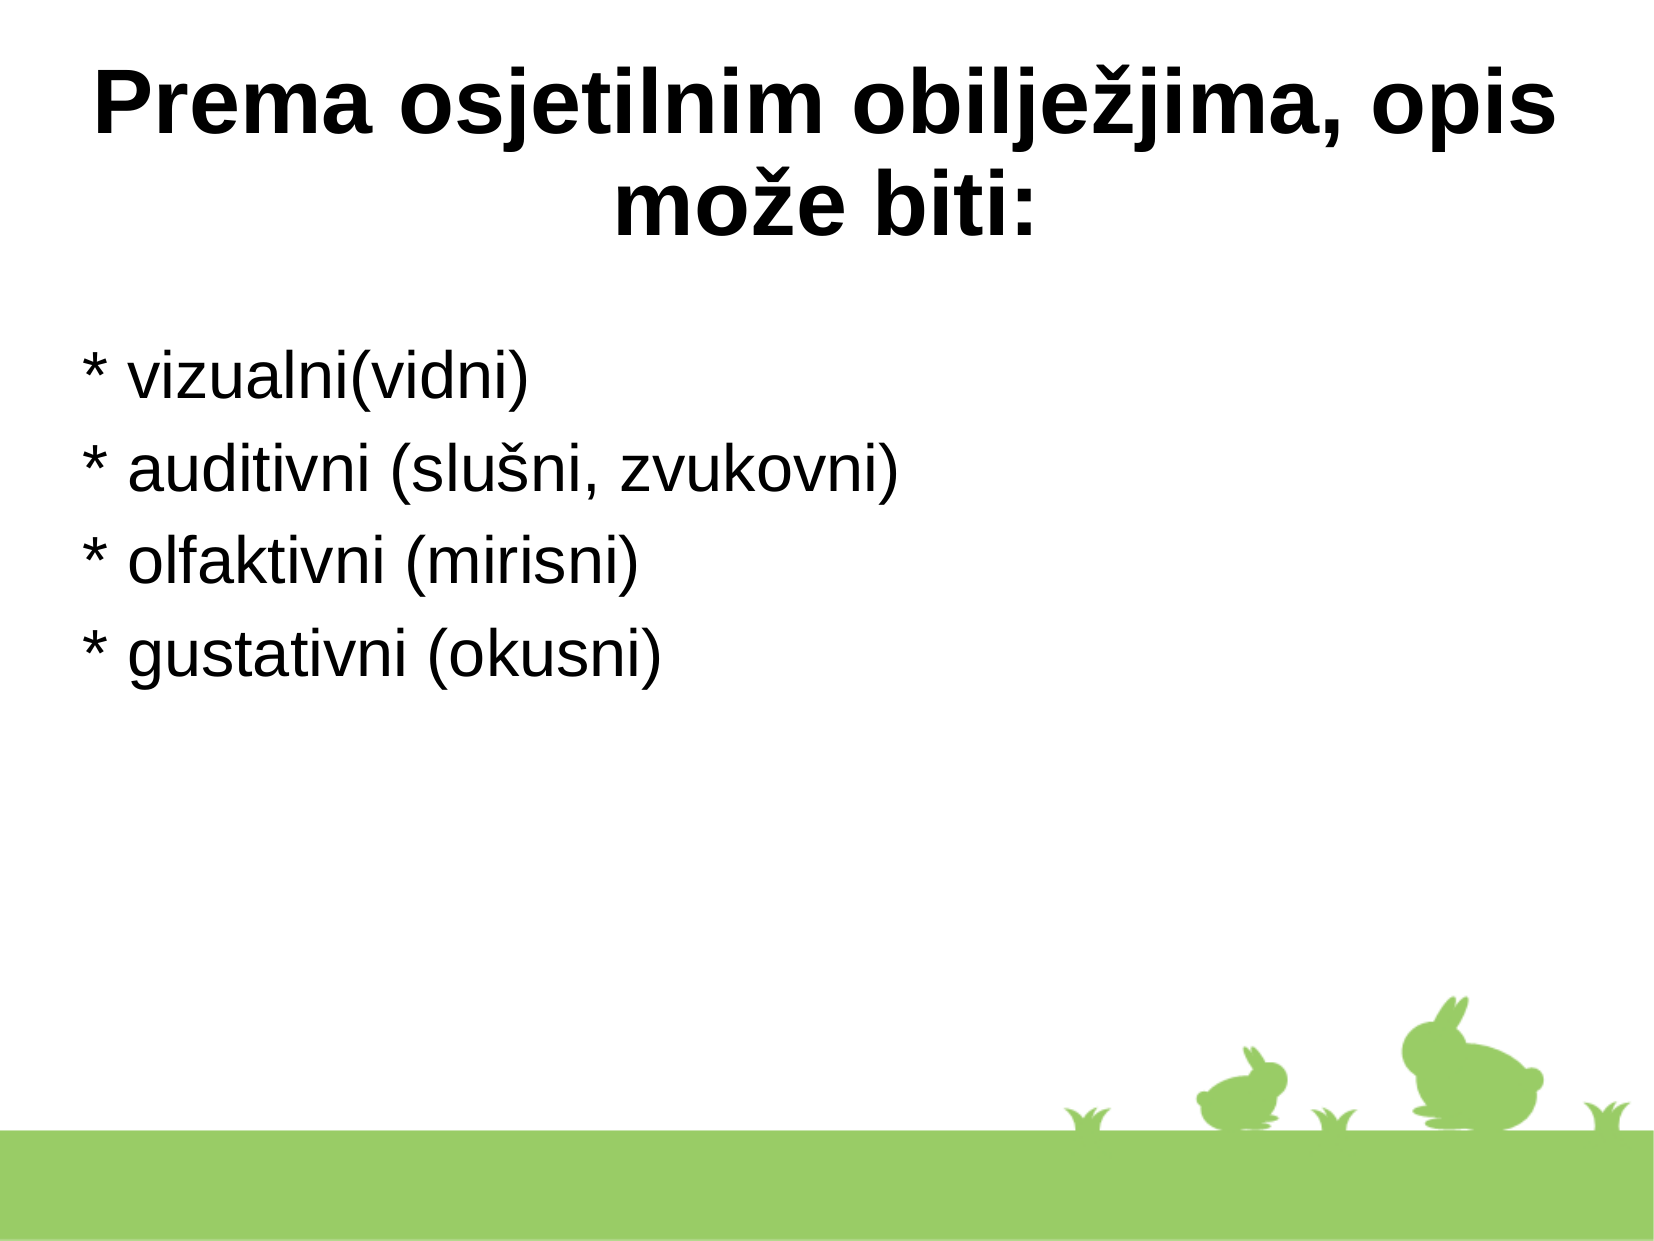

# Prema osjetilnim obilježjima, opis može biti:
* vizualni(vidni)
* auditivni (slušni, zvukovni)
* olfaktivni (mirisni)
* gustativni (okusni)